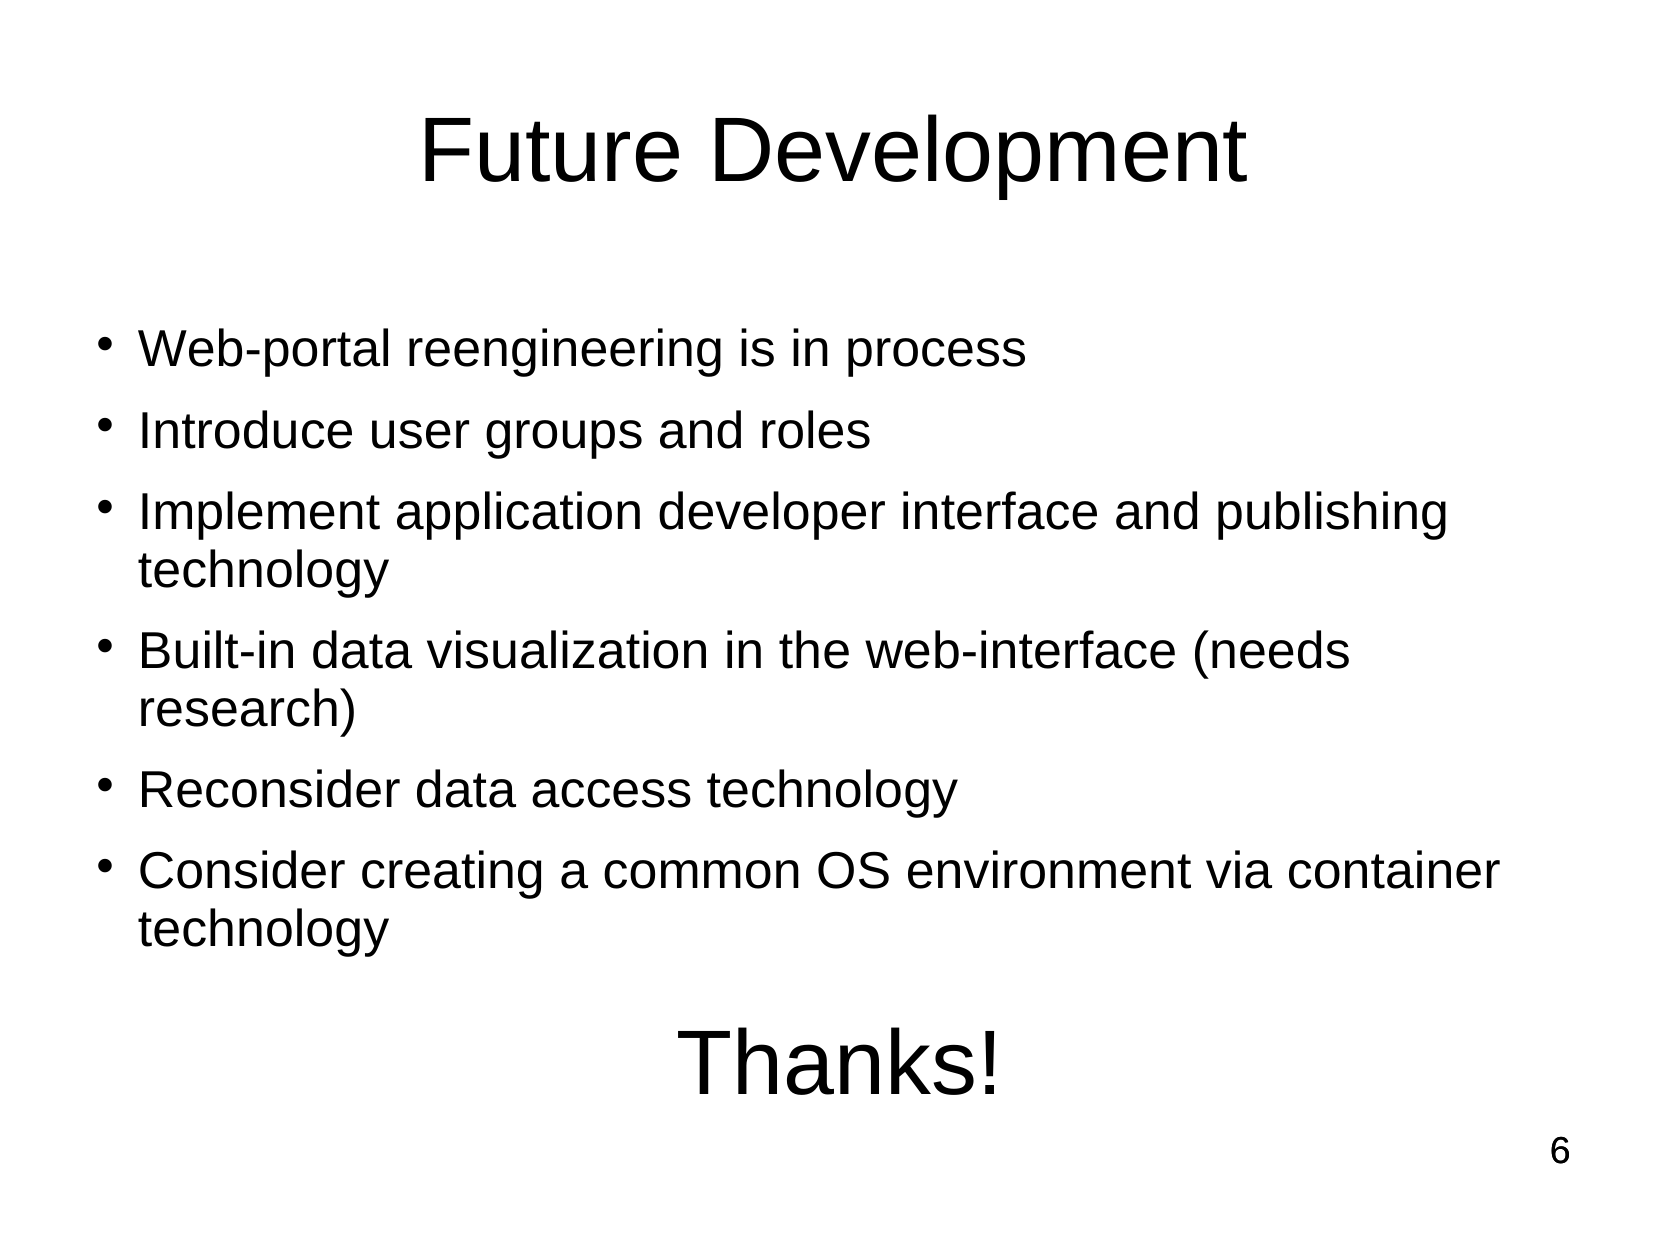

# Future Development
Web-portal reengineering is in process
Introduce user groups and roles
Implement application developer interface and publishing technology
Built-in data visualization in the web-interface (needs research)
Reconsider data access technology
Consider creating a common OS environment via container technology
Thanks!
6